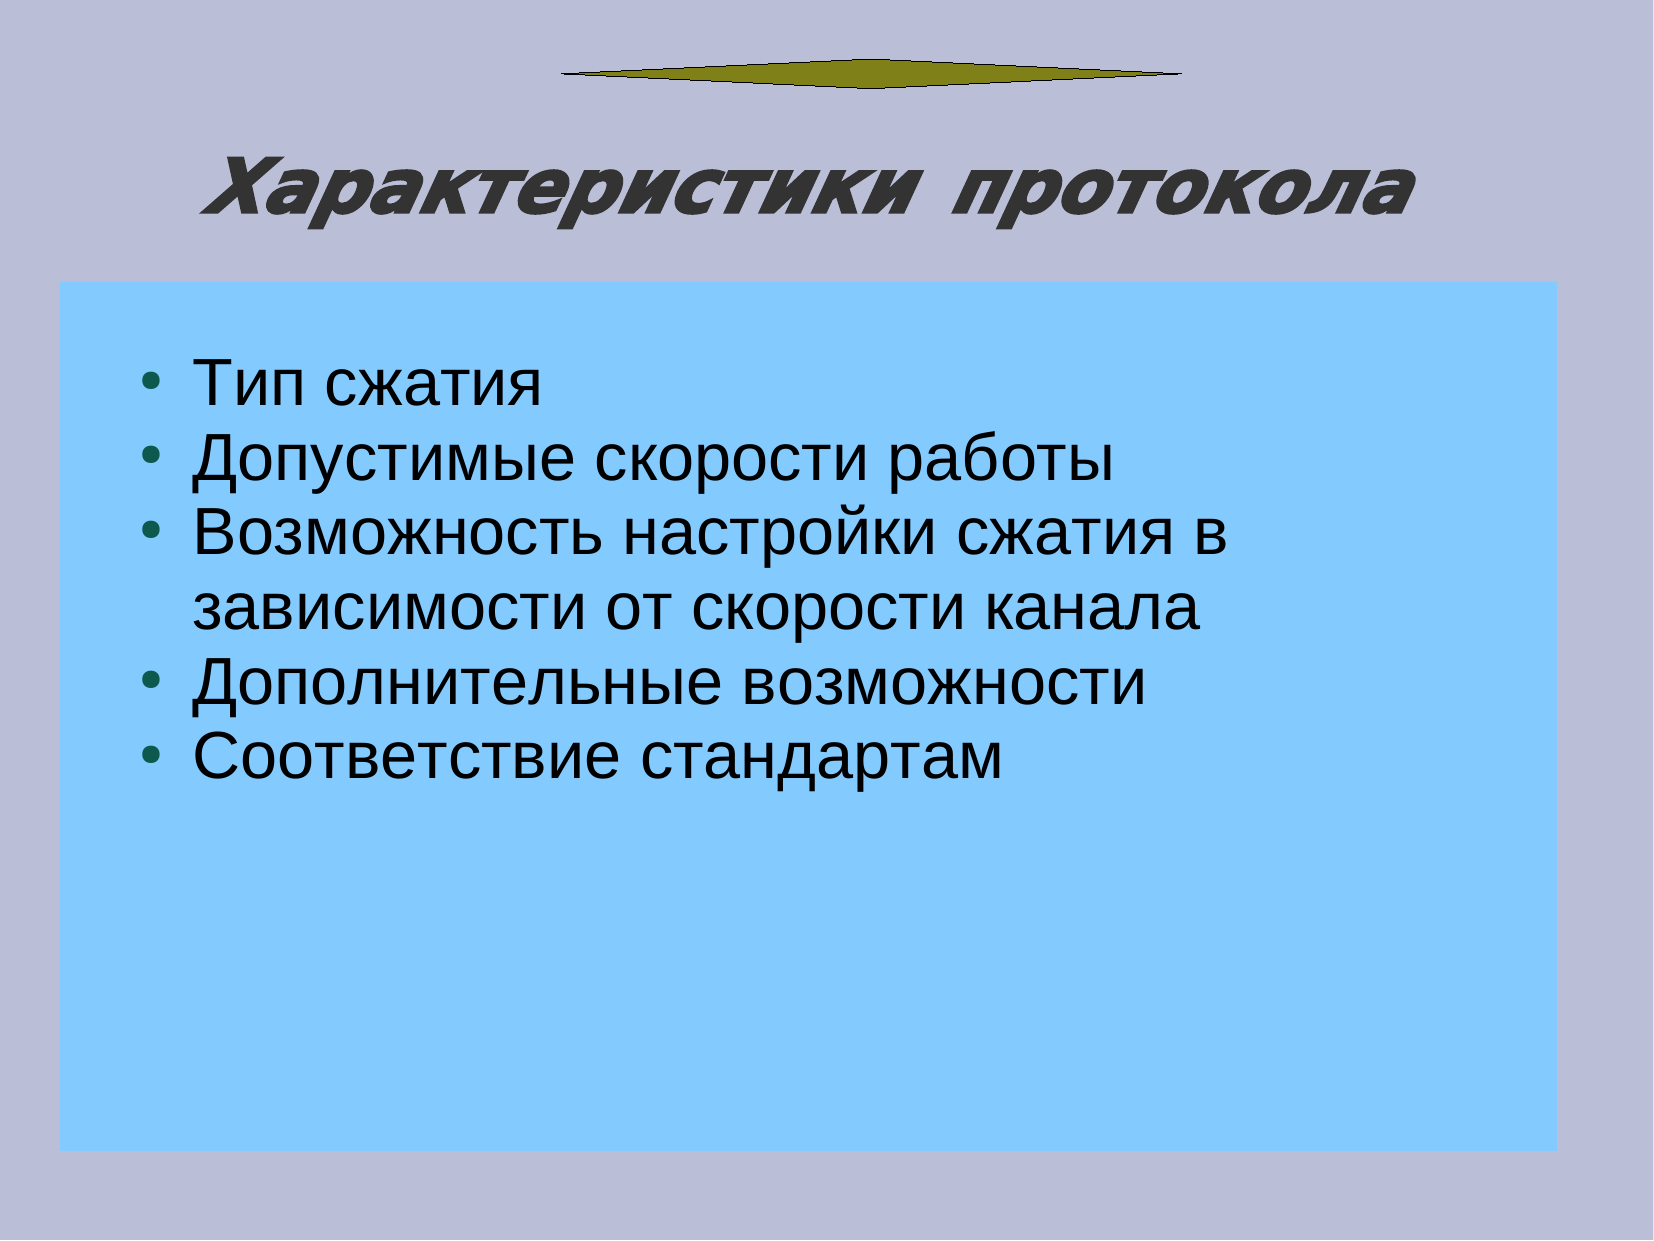

# Характеристики протокола
Тип сжатия
Допустимые скорости работы
Возможность настройки сжатия в зависимости от скорости канала
Дополнительные возможности
Соответствие стандартам